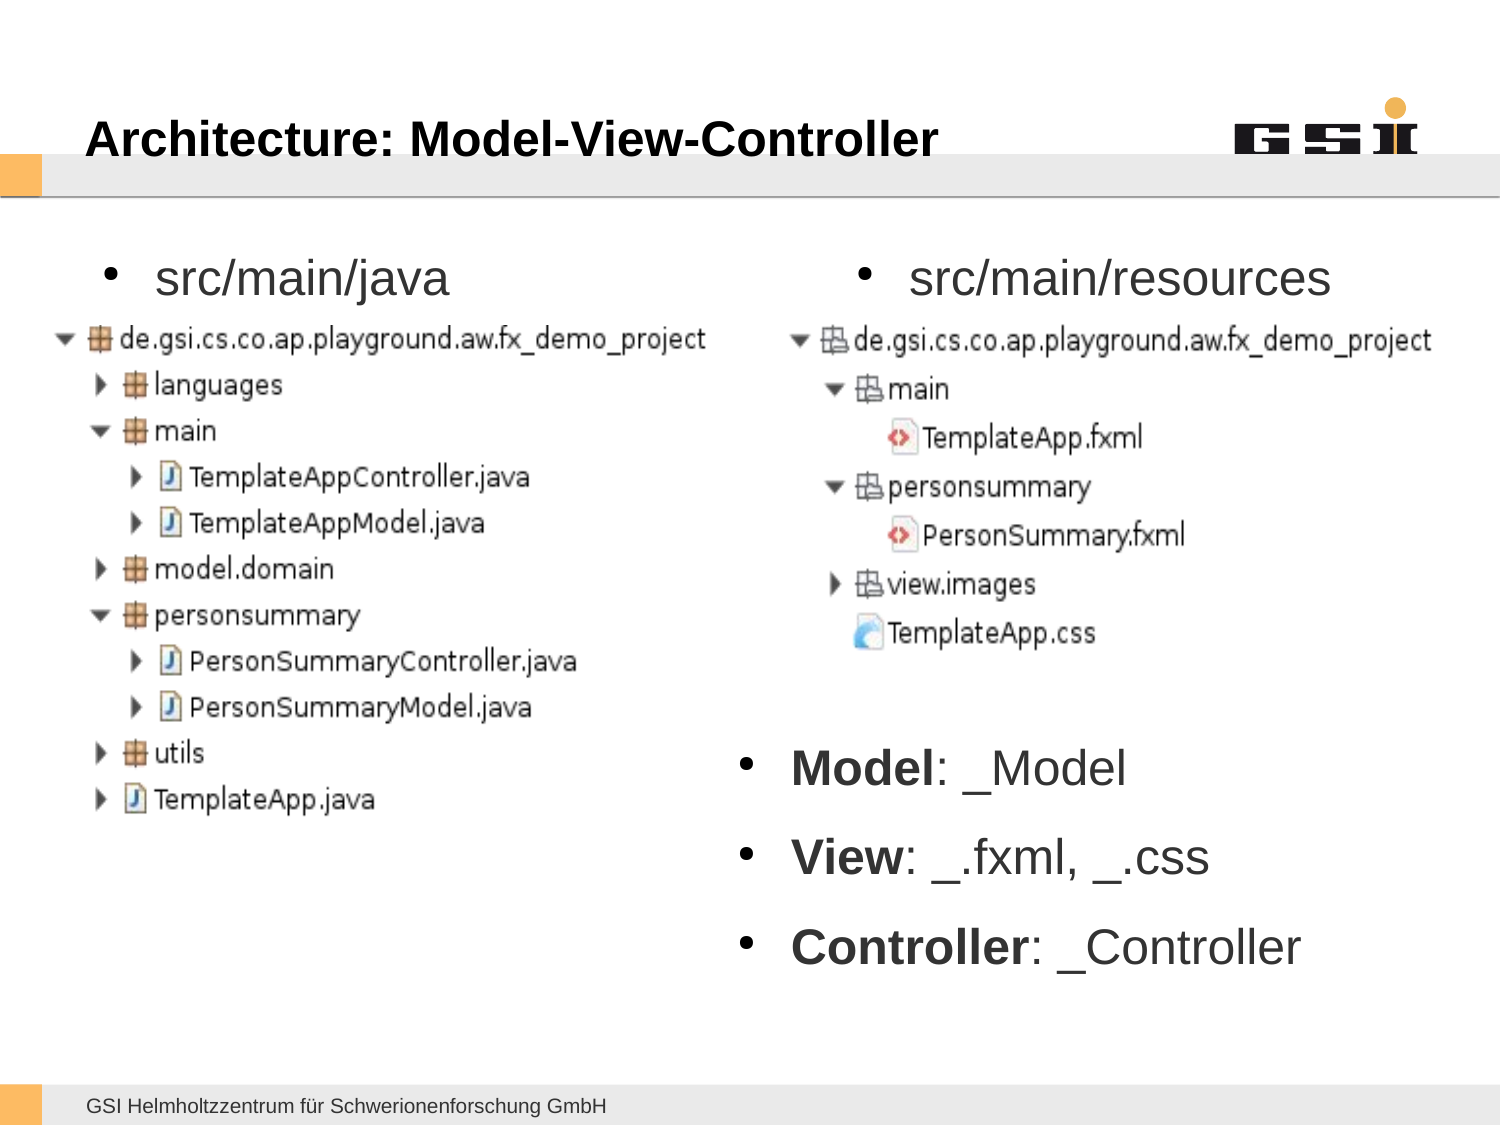

# Architecture: Model-View-Controller
src/main/java
src/main/resources
Model: _Model
View: _.fxml, _.css
Controller: _Controller